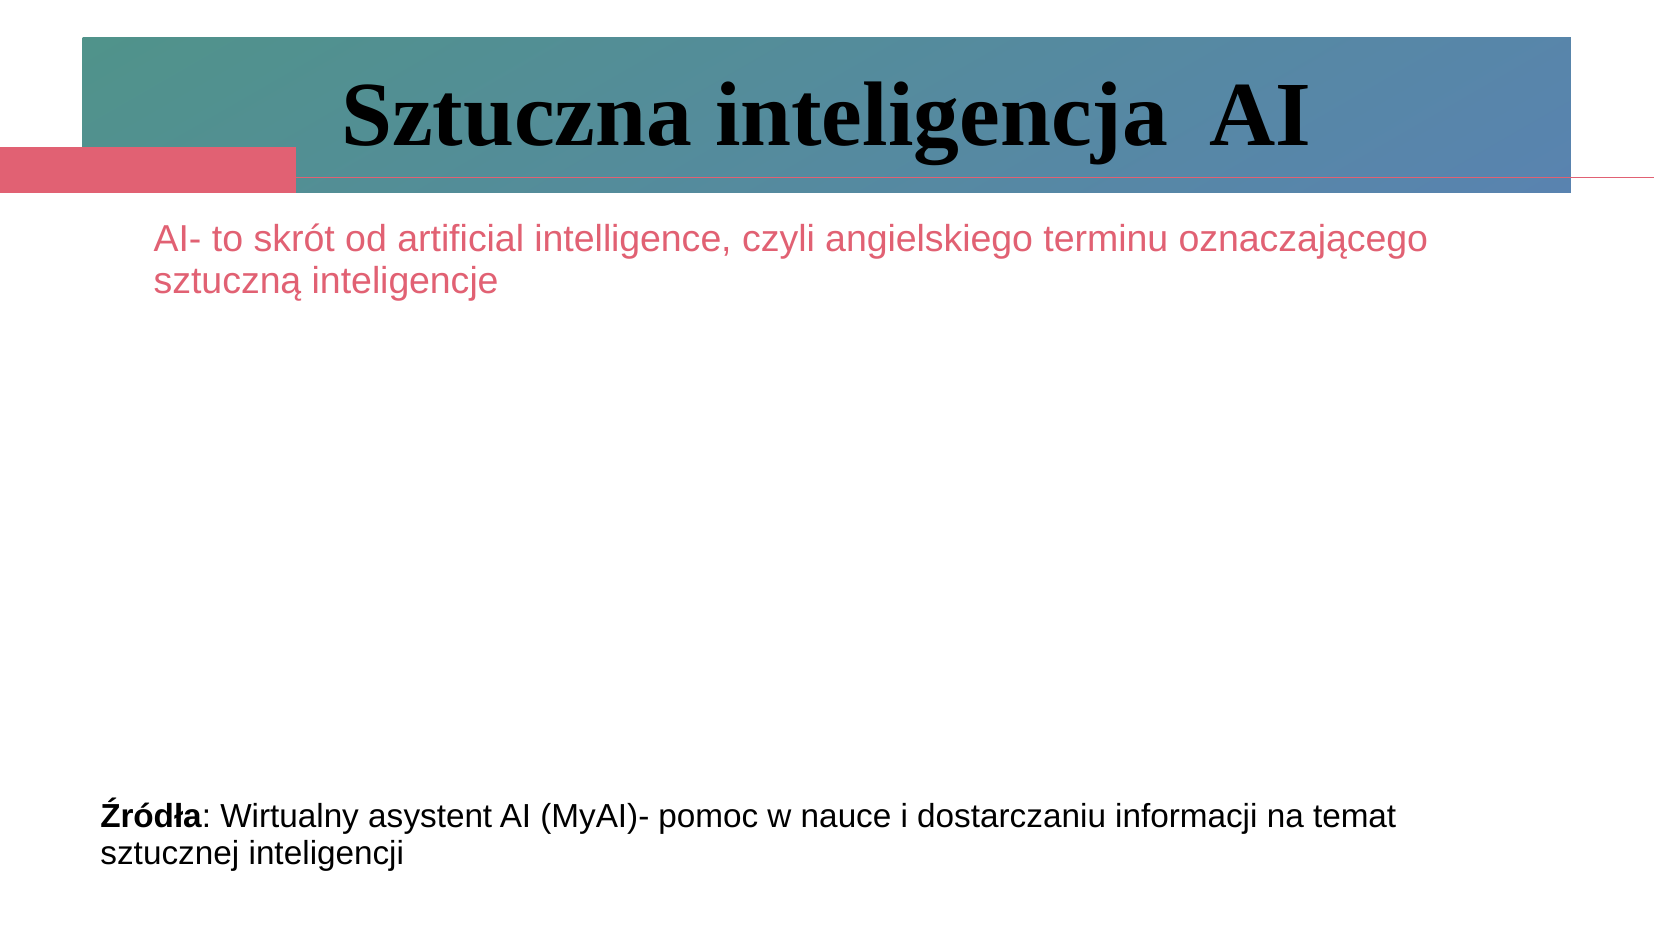

# Sztuczna inteligencja AI
AI- to skrót od artificial intelligence, czyli angielskiego terminu oznaczającego sztuczną inteligencje
Źródła: Wirtualny asystent AI (MyAI)- pomoc w nauce i dostarczaniu informacji na temat sztucznej inteligencji